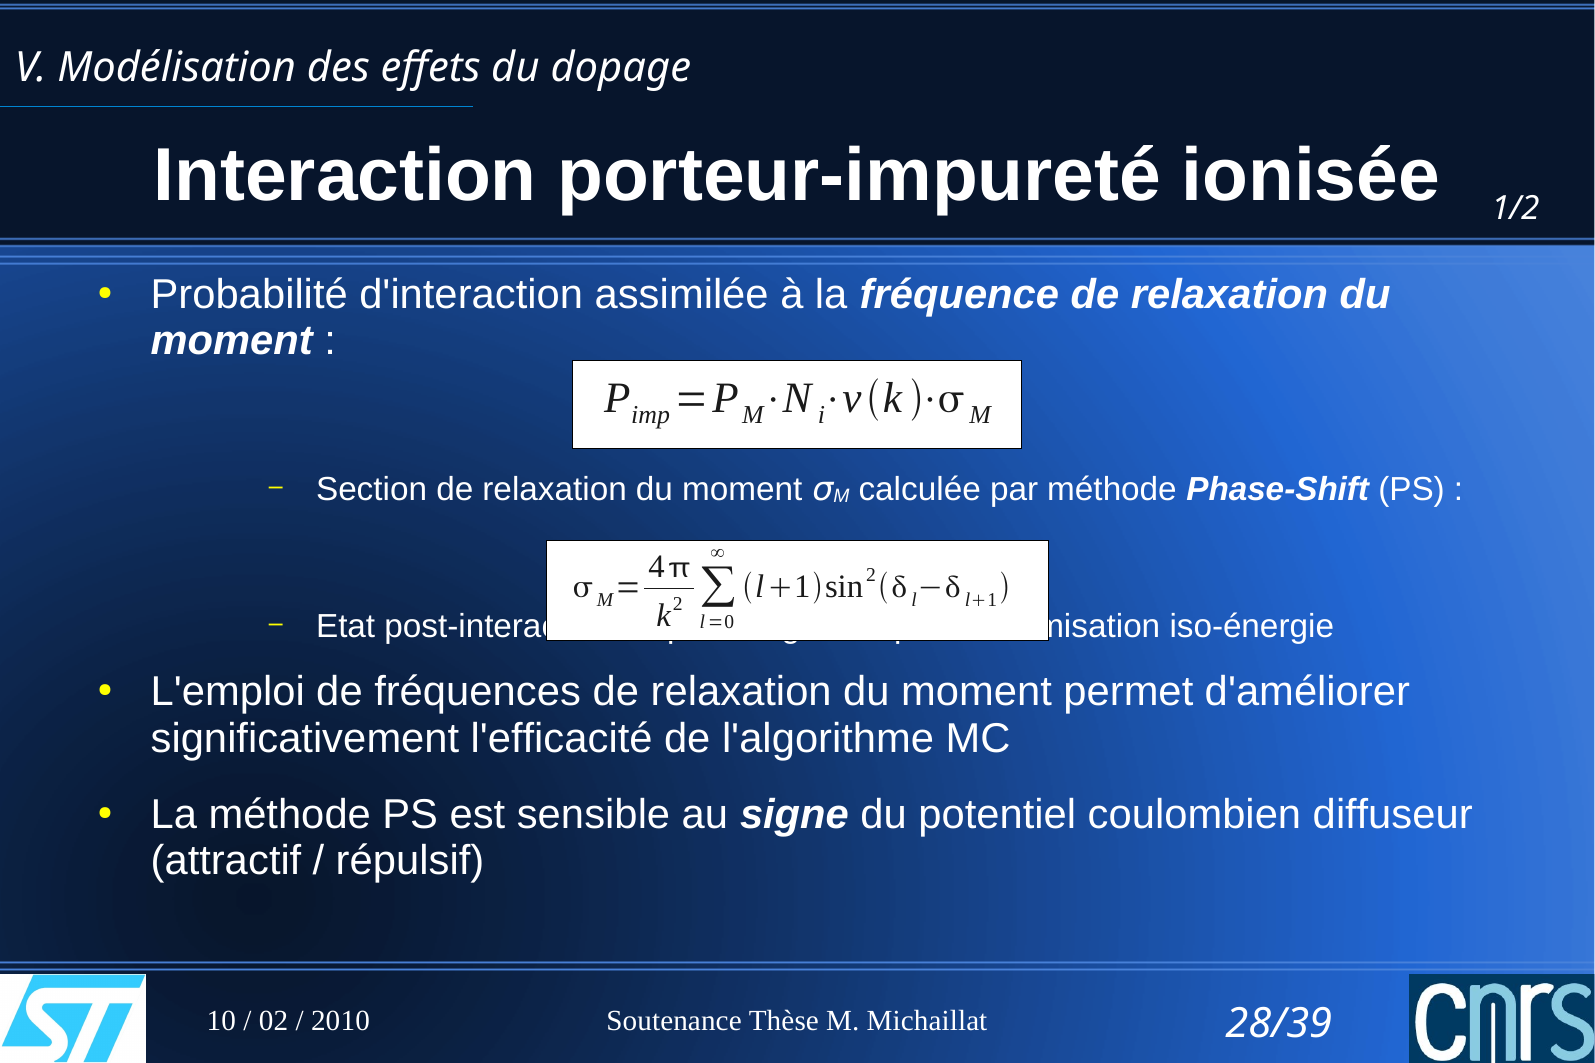

V. Modélisation des effets du dopage
# Interaction porteur-impureté ionisée
1/2
Probabilité d'interaction assimilée à la fréquence de relaxation du moment :
Section de relaxation du moment σM calculée par méthode Phase-Shift (PS) :
Etat post-interaction du porteur généré par randomisation iso-énergie
L'emploi de fréquences de relaxation du moment permet d'améliorer significativement l'efficacité de l'algorithme MC
La méthode PS est sensible au signe du potentiel coulombien diffuseur (attractif / répulsif)